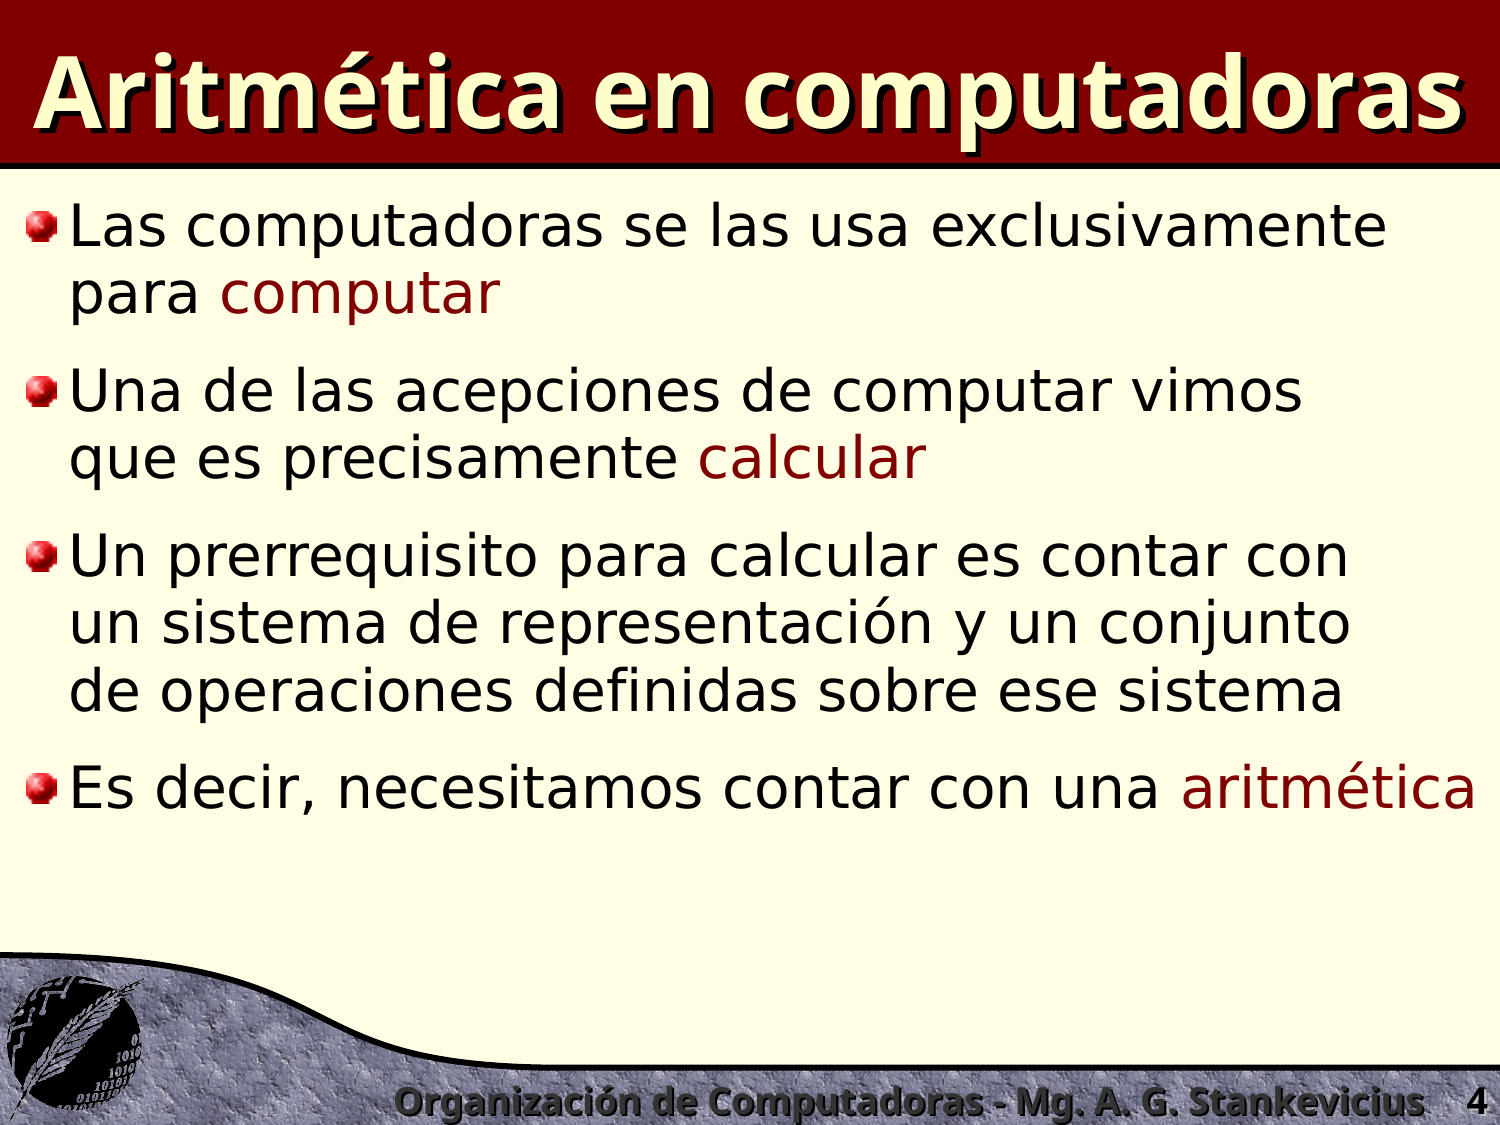

# Aritmética en computadoras
Las computadoras se las usa exclusivamente
para computar
Una de las acepciones de computar vimos
que es precisamente calcular
Un prerrequisito para calcular es contar con
un sistema de representación y un conjunto
de operaciones definidas sobre ese sistema
Es decir, necesitamos contar con una aritmética
4